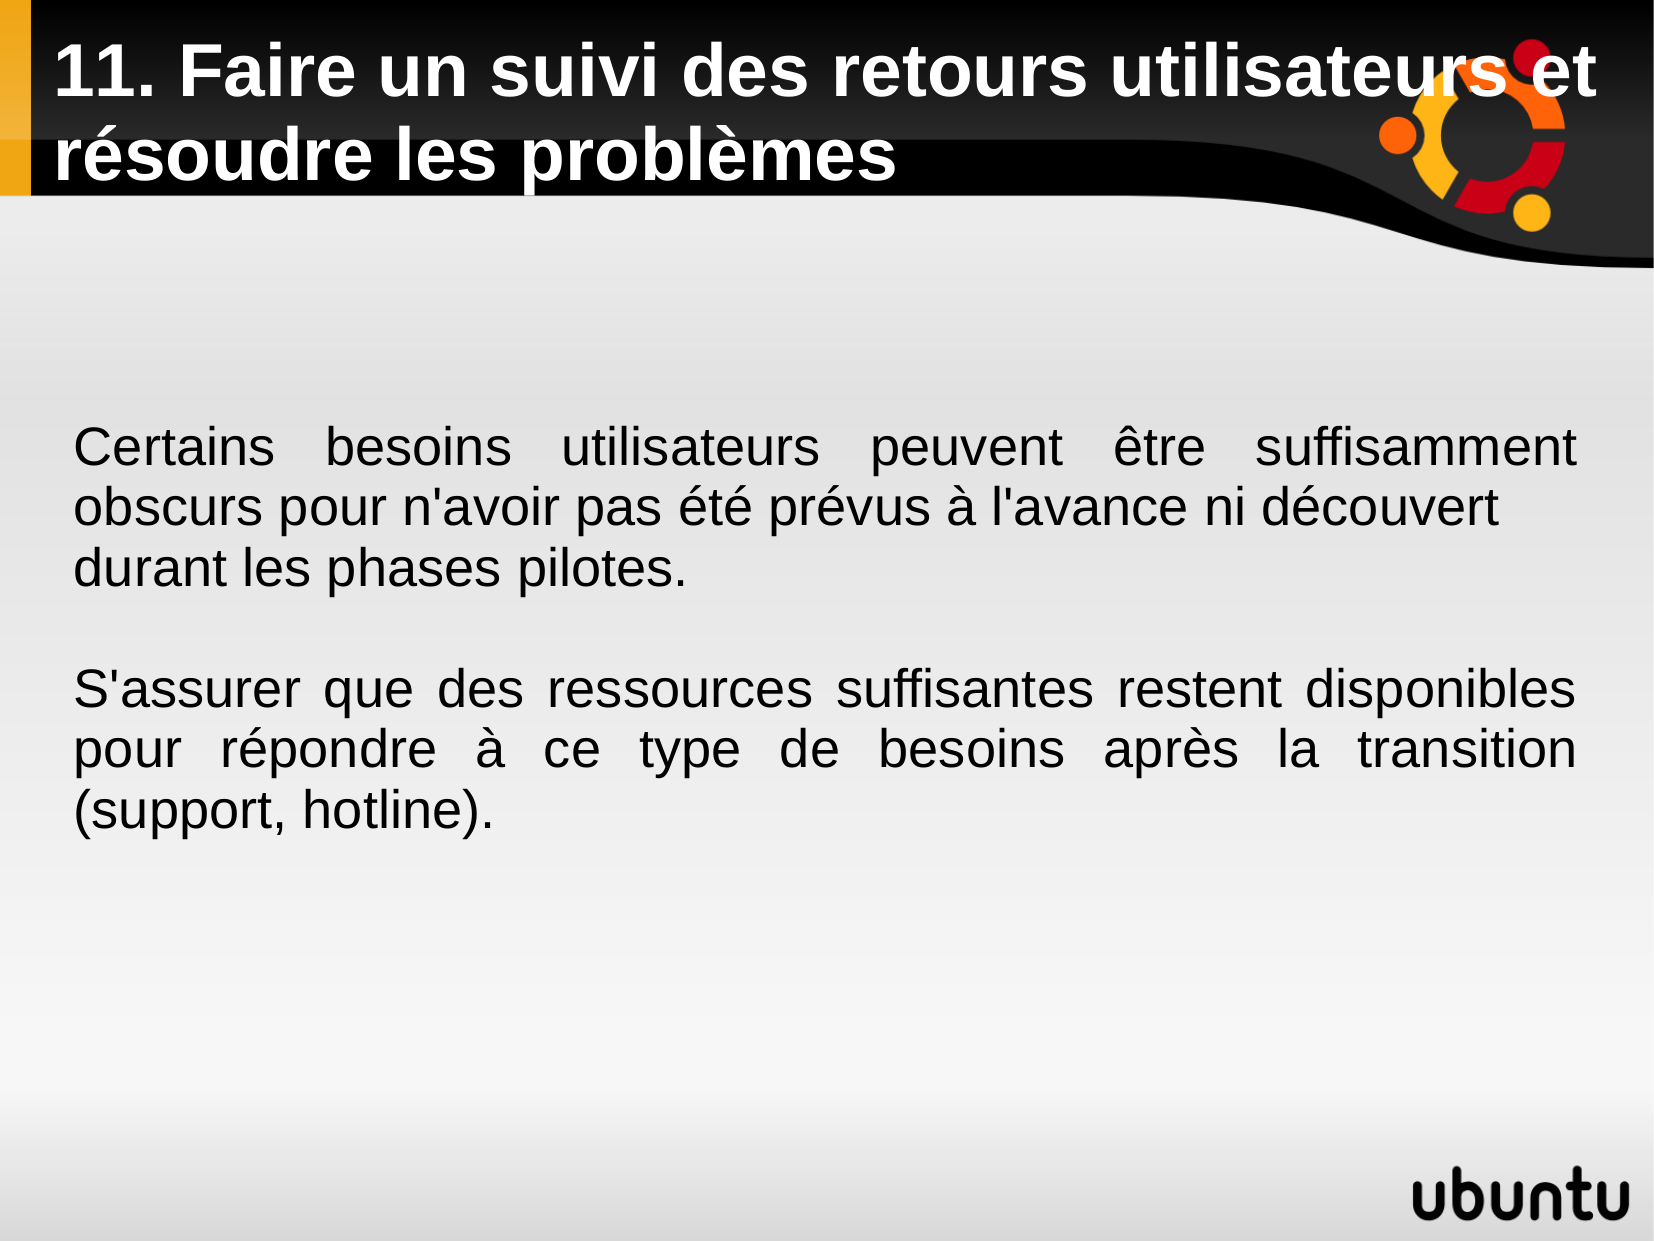

# 11. Faire un suivi des retours utilisateurs et résoudre les problèmes
Certains besoins utilisateurs peuvent être suffisamment obscurs pour n'avoir pas été prévus à l'avance ni découvert
durant les phases pilotes.
S'assurer que des ressources suffisantes restent disponibles pour répondre à ce type de besoins après la transition (support, hotline).